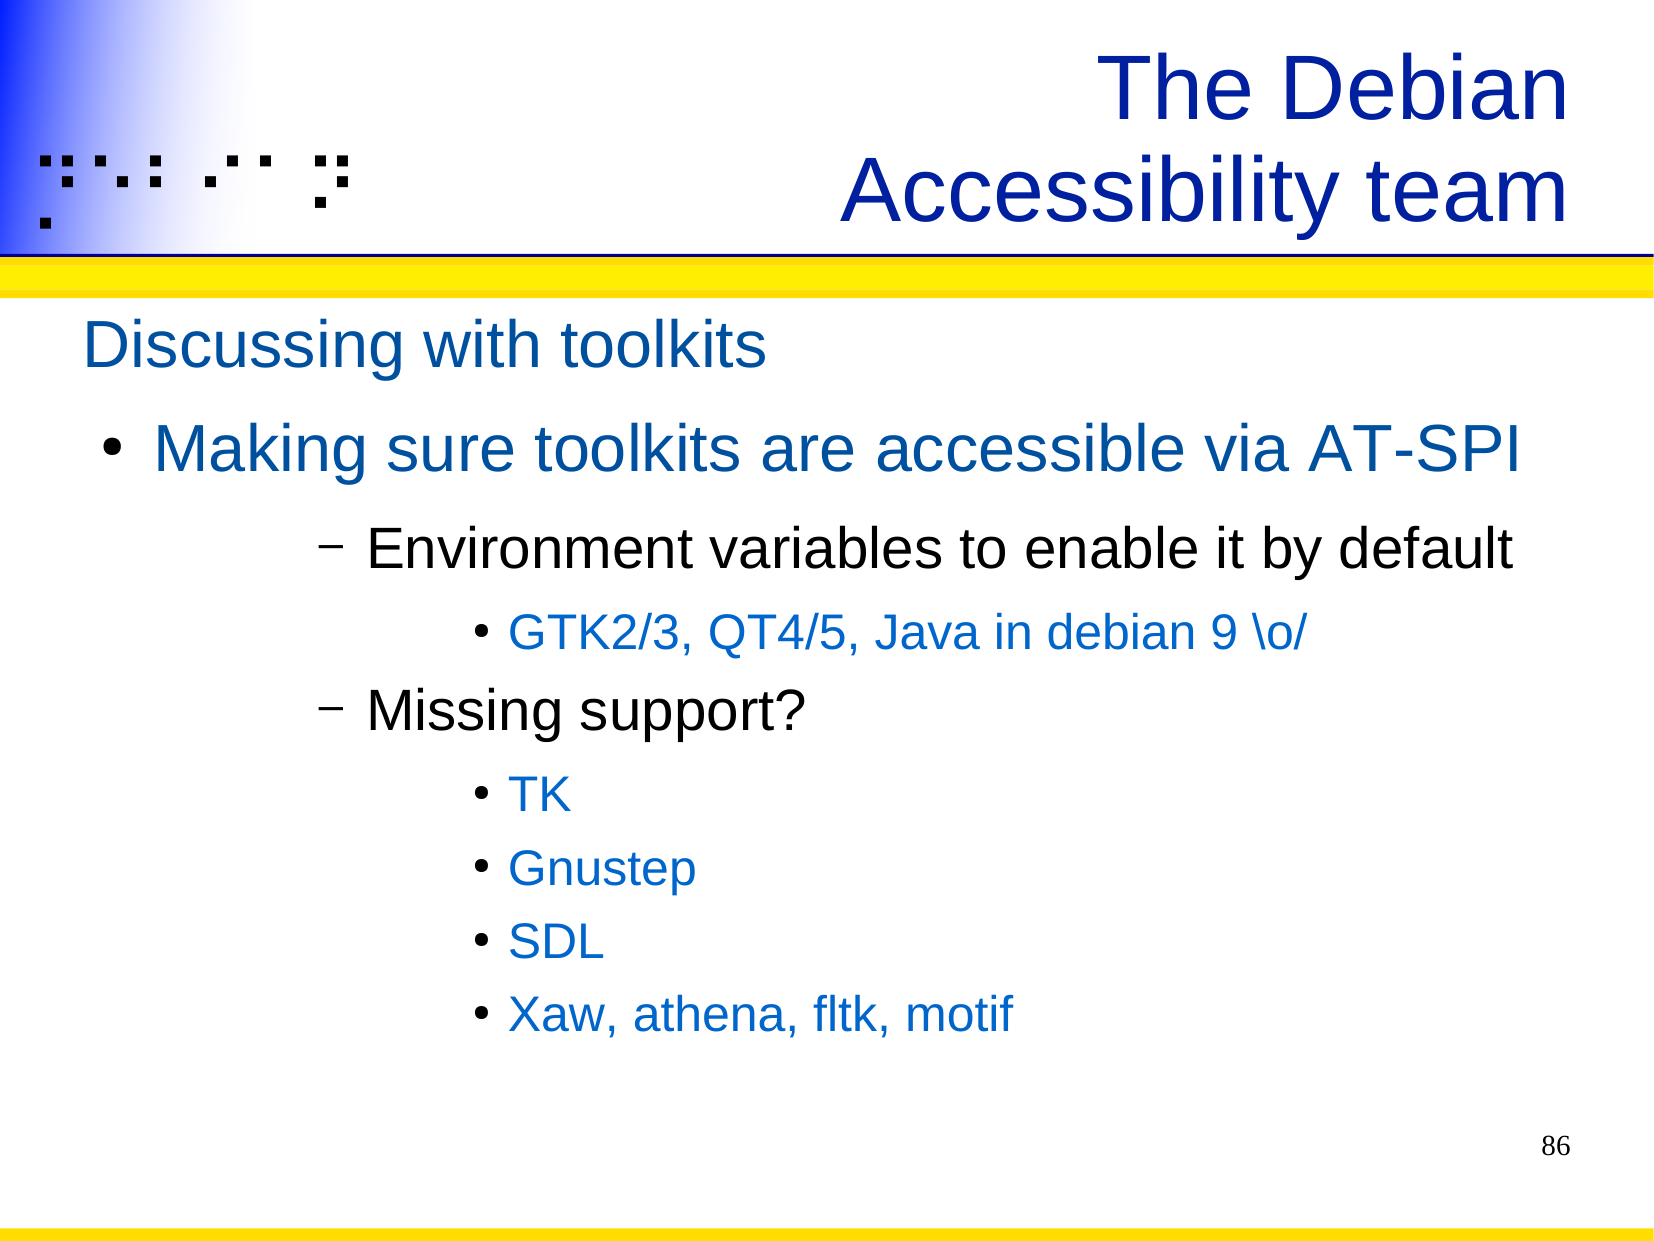

The Debian
Accessibility team
# Discussing with toolkits
Making sure toolkits are accessible via AT-SPI
Environment variables to enable it by default
GTK2/3, QT4/5, Java in debian 9 \o/
Missing support?
TK
Gnustep
SDL
Xaw, athena, fltk, motif
86